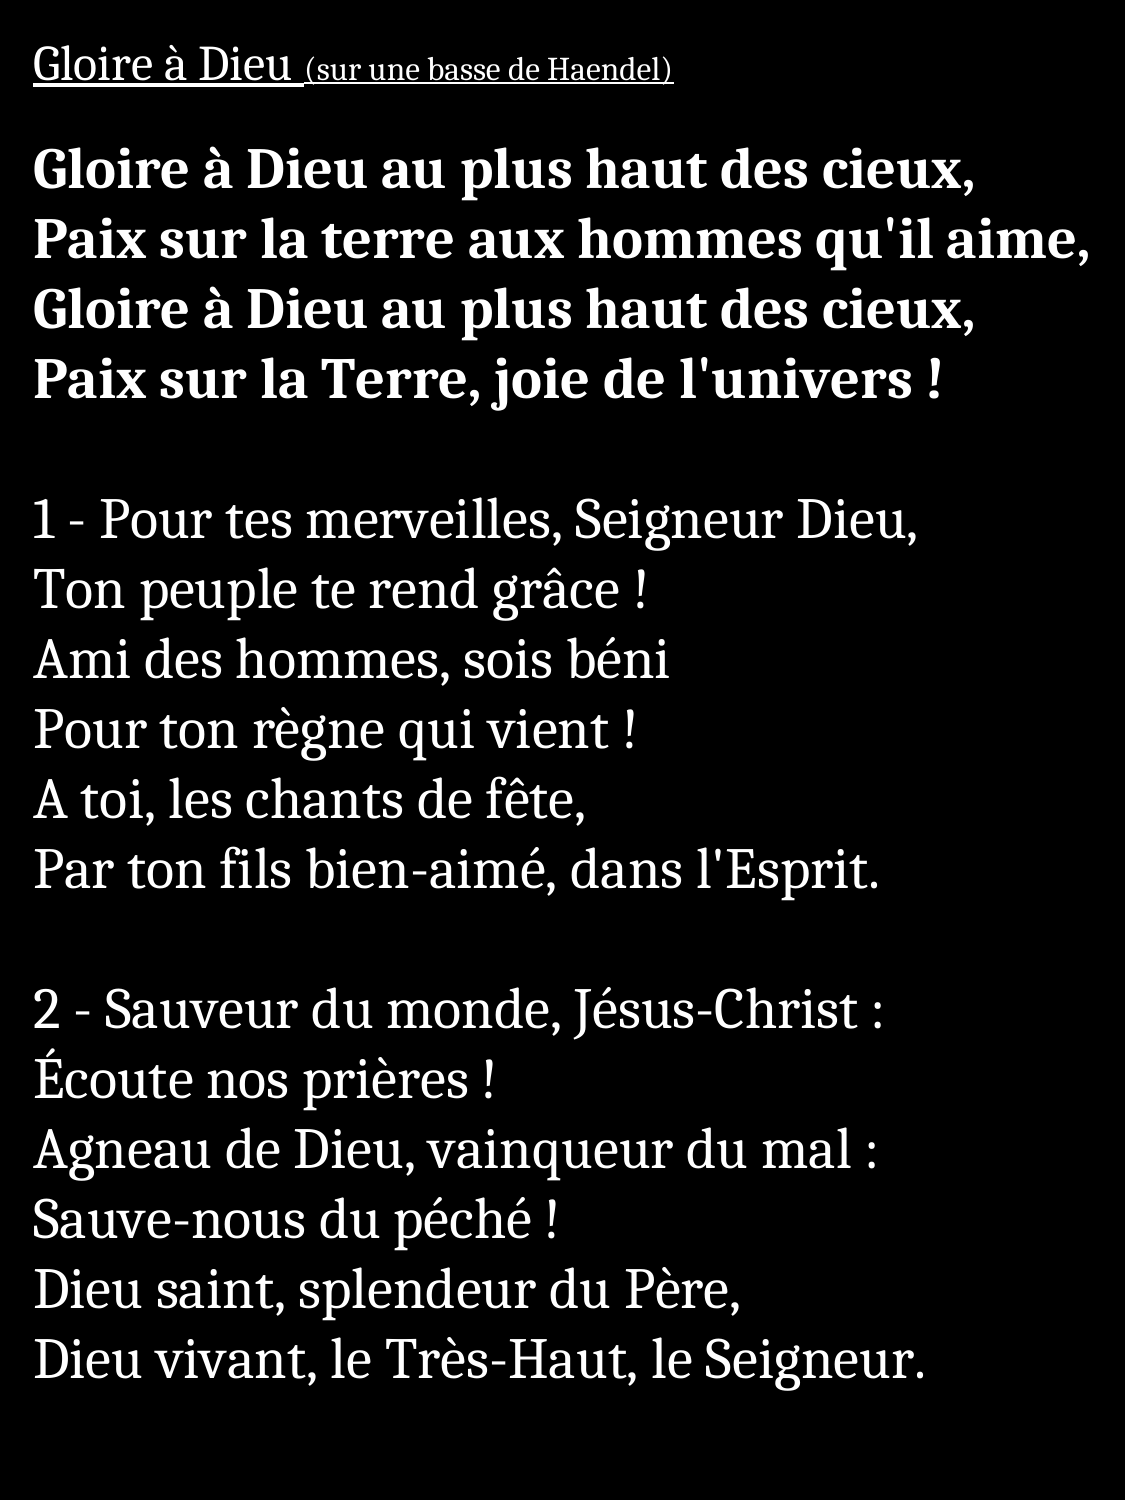

Gloire à Dieu (sur une basse de Haendel)
Gloire à Dieu au plus haut des cieux,
Paix sur la terre aux hommes qu'il aime,
Gloire à Dieu au plus haut des cieux,
Paix sur la Terre, joie de l'univers !
1 - Pour tes merveilles, Seigneur Dieu,
Ton peuple te rend grâce !
Ami des hommes, sois béni
Pour ton règne qui vient !
A toi, les chants de fête,
Par ton fils bien-aimé, dans l'Esprit.
2 - Sauveur du monde, Jésus-Christ :
Écoute nos prières !
Agneau de Dieu, vainqueur du mal :
Sauve-nous du péché !
Dieu saint, splendeur du Père,
Dieu vivant, le Très-Haut, le Seigneur.